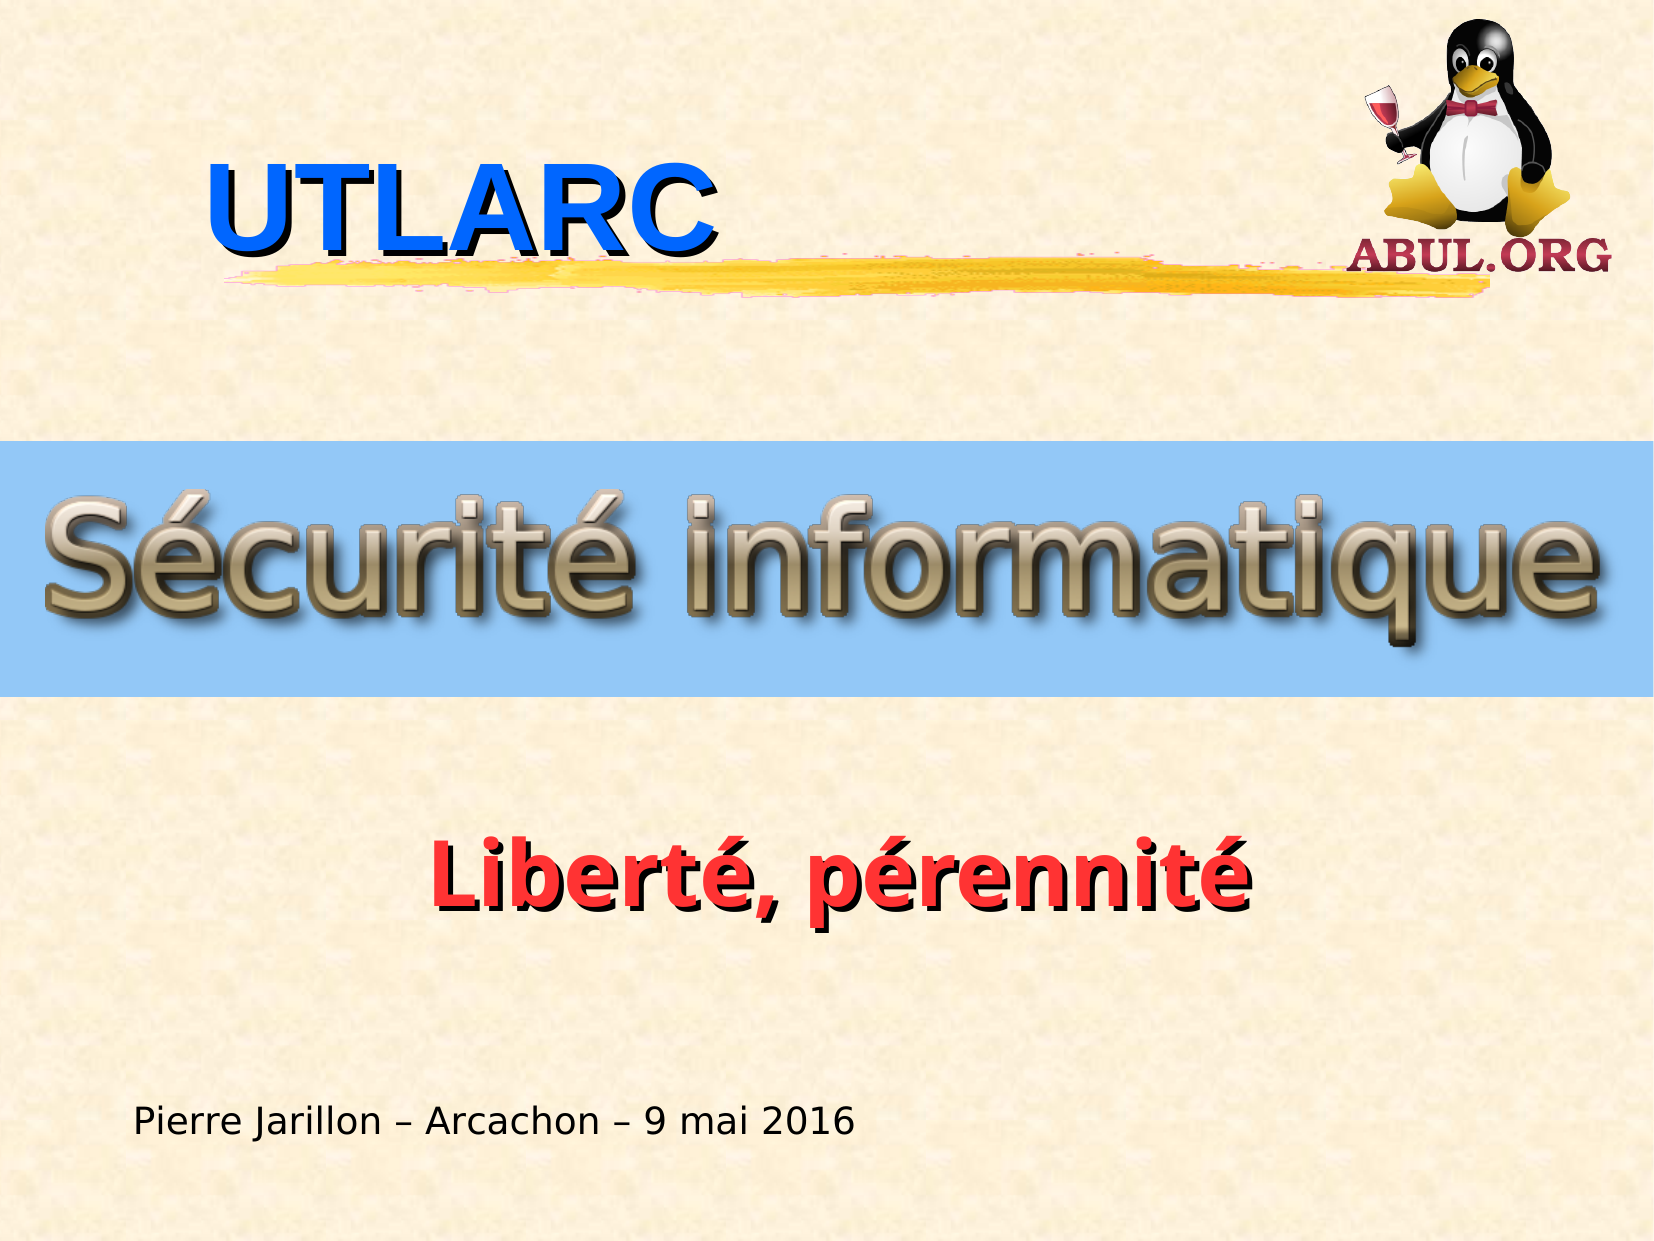

UTLARC
# Liberté, pérennité
Pierre Jarillon – Arcachon – 9 mai 2016